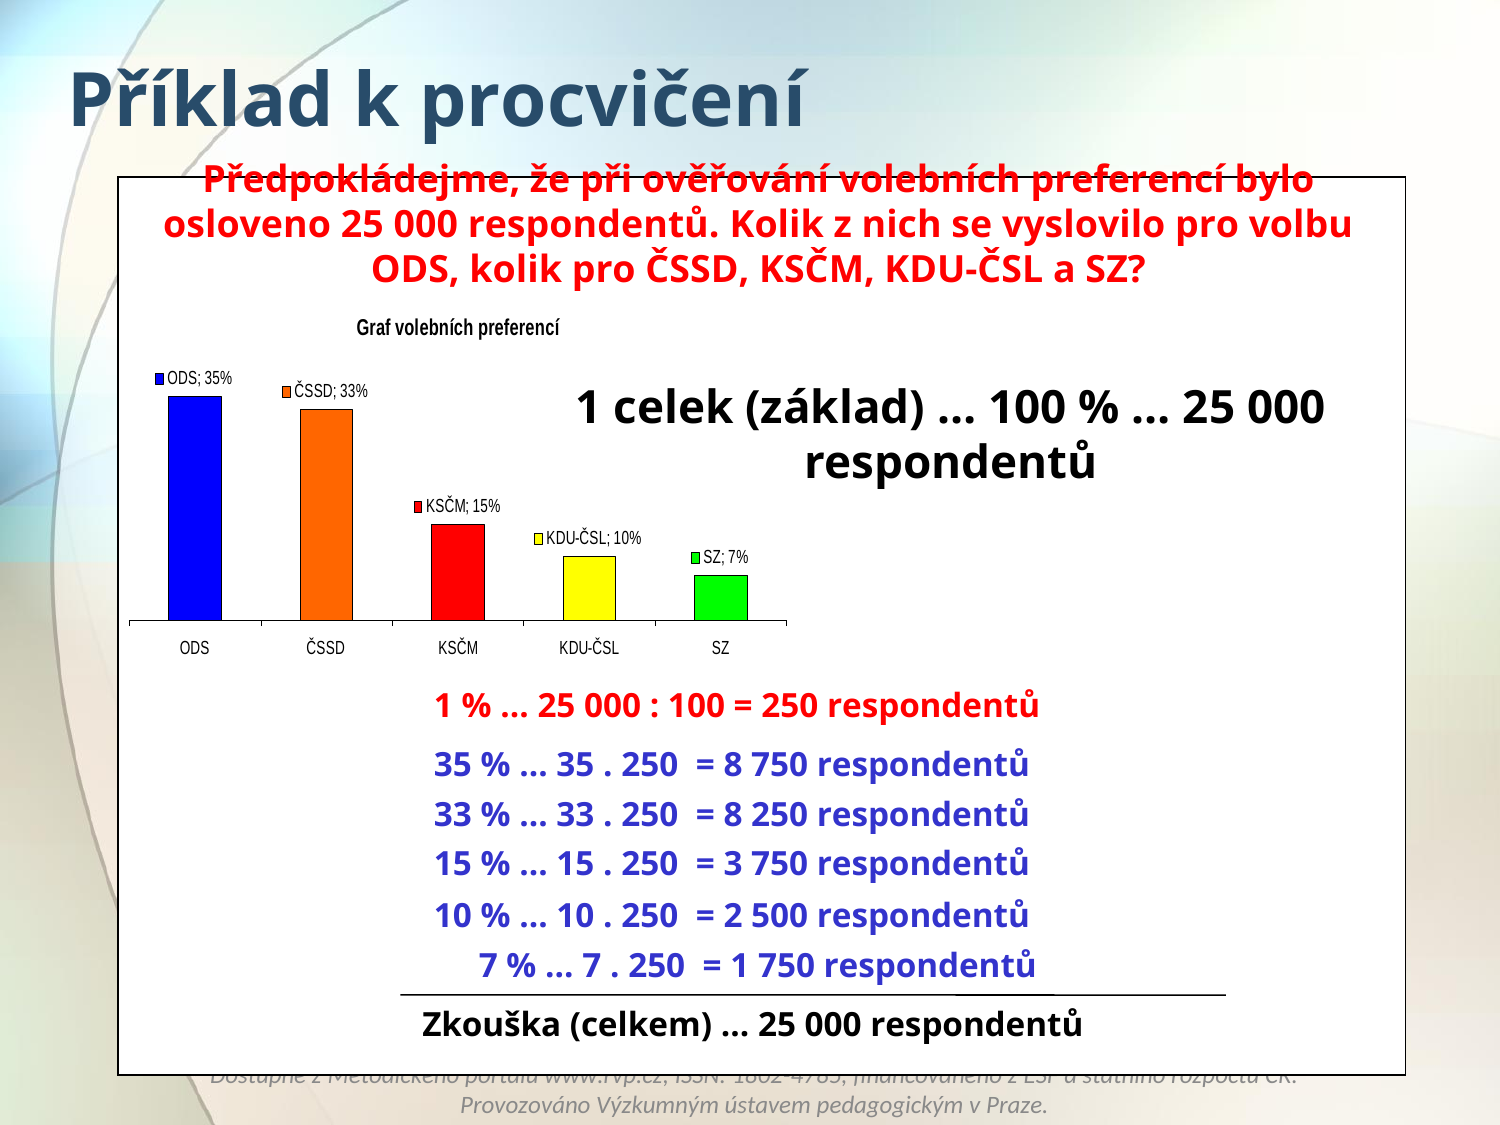

Příklad k procvičení
Předpokládejme, že při ověřování volebních preferencí bylo osloveno 25 000 respondentů. Kolik z nich se vyslovilo pro volbu ODS, kolik pro ČSSD, KSČM, KDU-ČSL a SZ?
1 celek (základ) … 100 % … 25 000 respondentů
1 % … 25 000 : 100 = 250 respondentů
35 % … 35 . 250 = 8 750 respondentů
33 % … 33 . 250 = 8 250 respondentů
15 % … 15 . 250 = 3 750 respondentů
10 % … 10 . 250 = 2 500 respondentů
7 % … 7 . 250 = 1 750 respondentů
Zkouška (celkem) … 25 000 respondentů